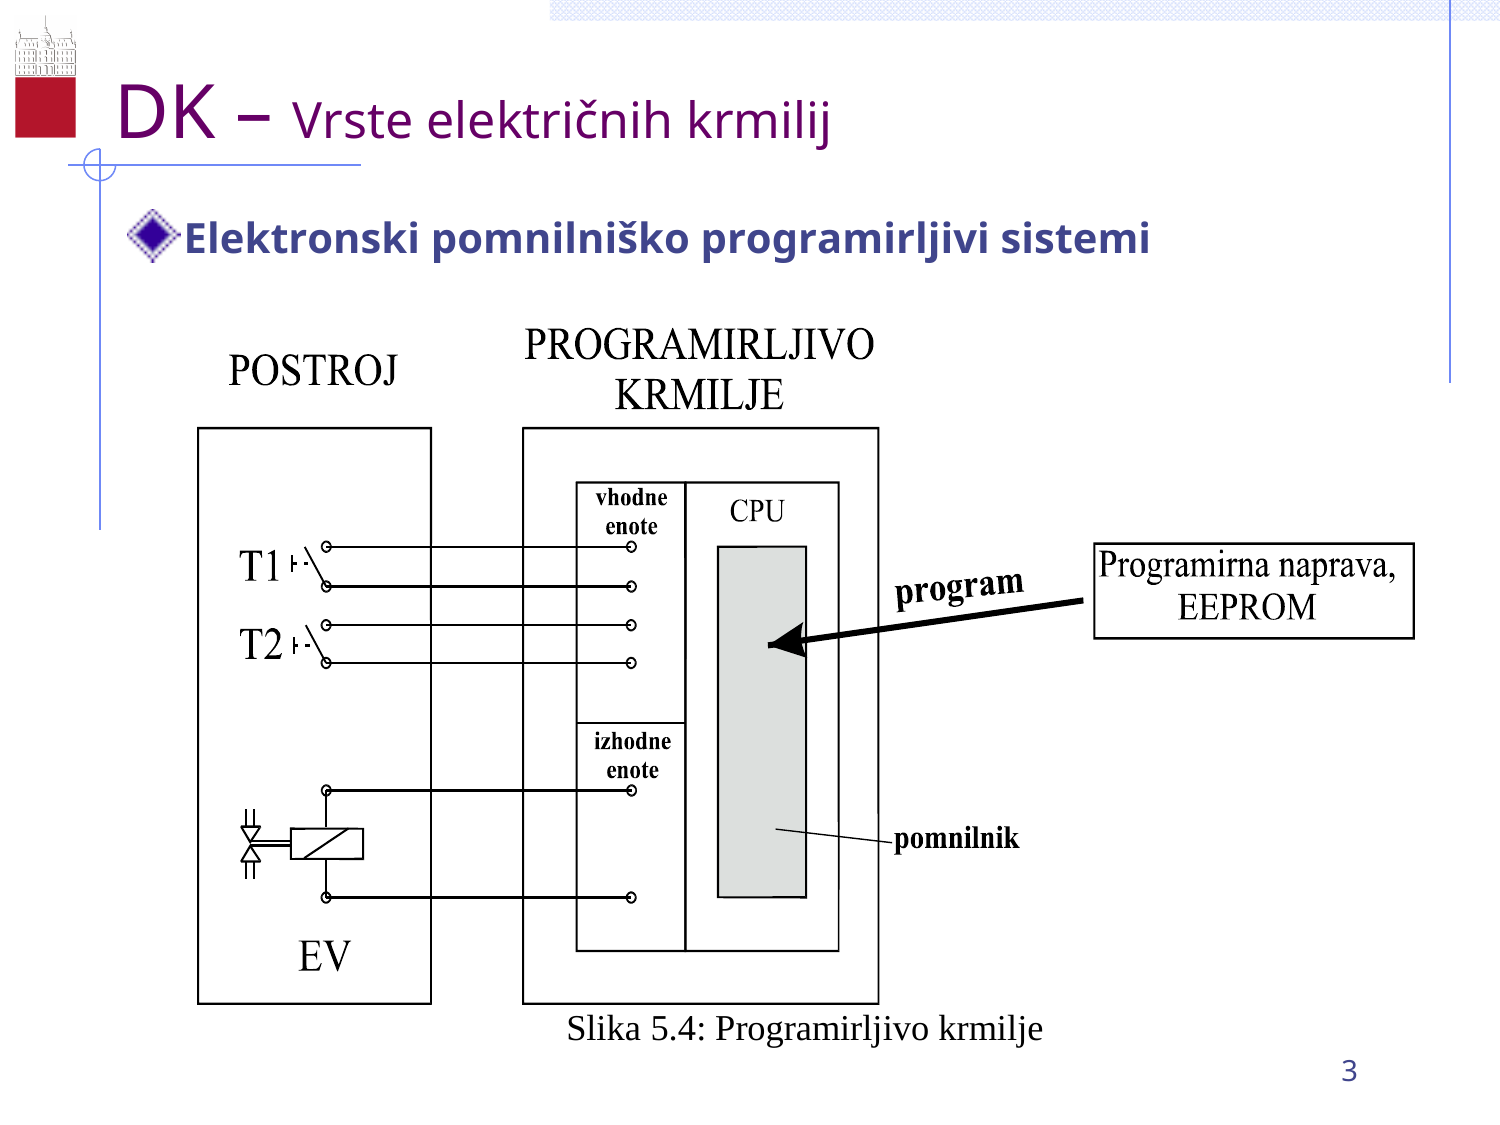

DK – Vrste električnih krmilij
# Elektronski pomnilniško programirljivi sistemi